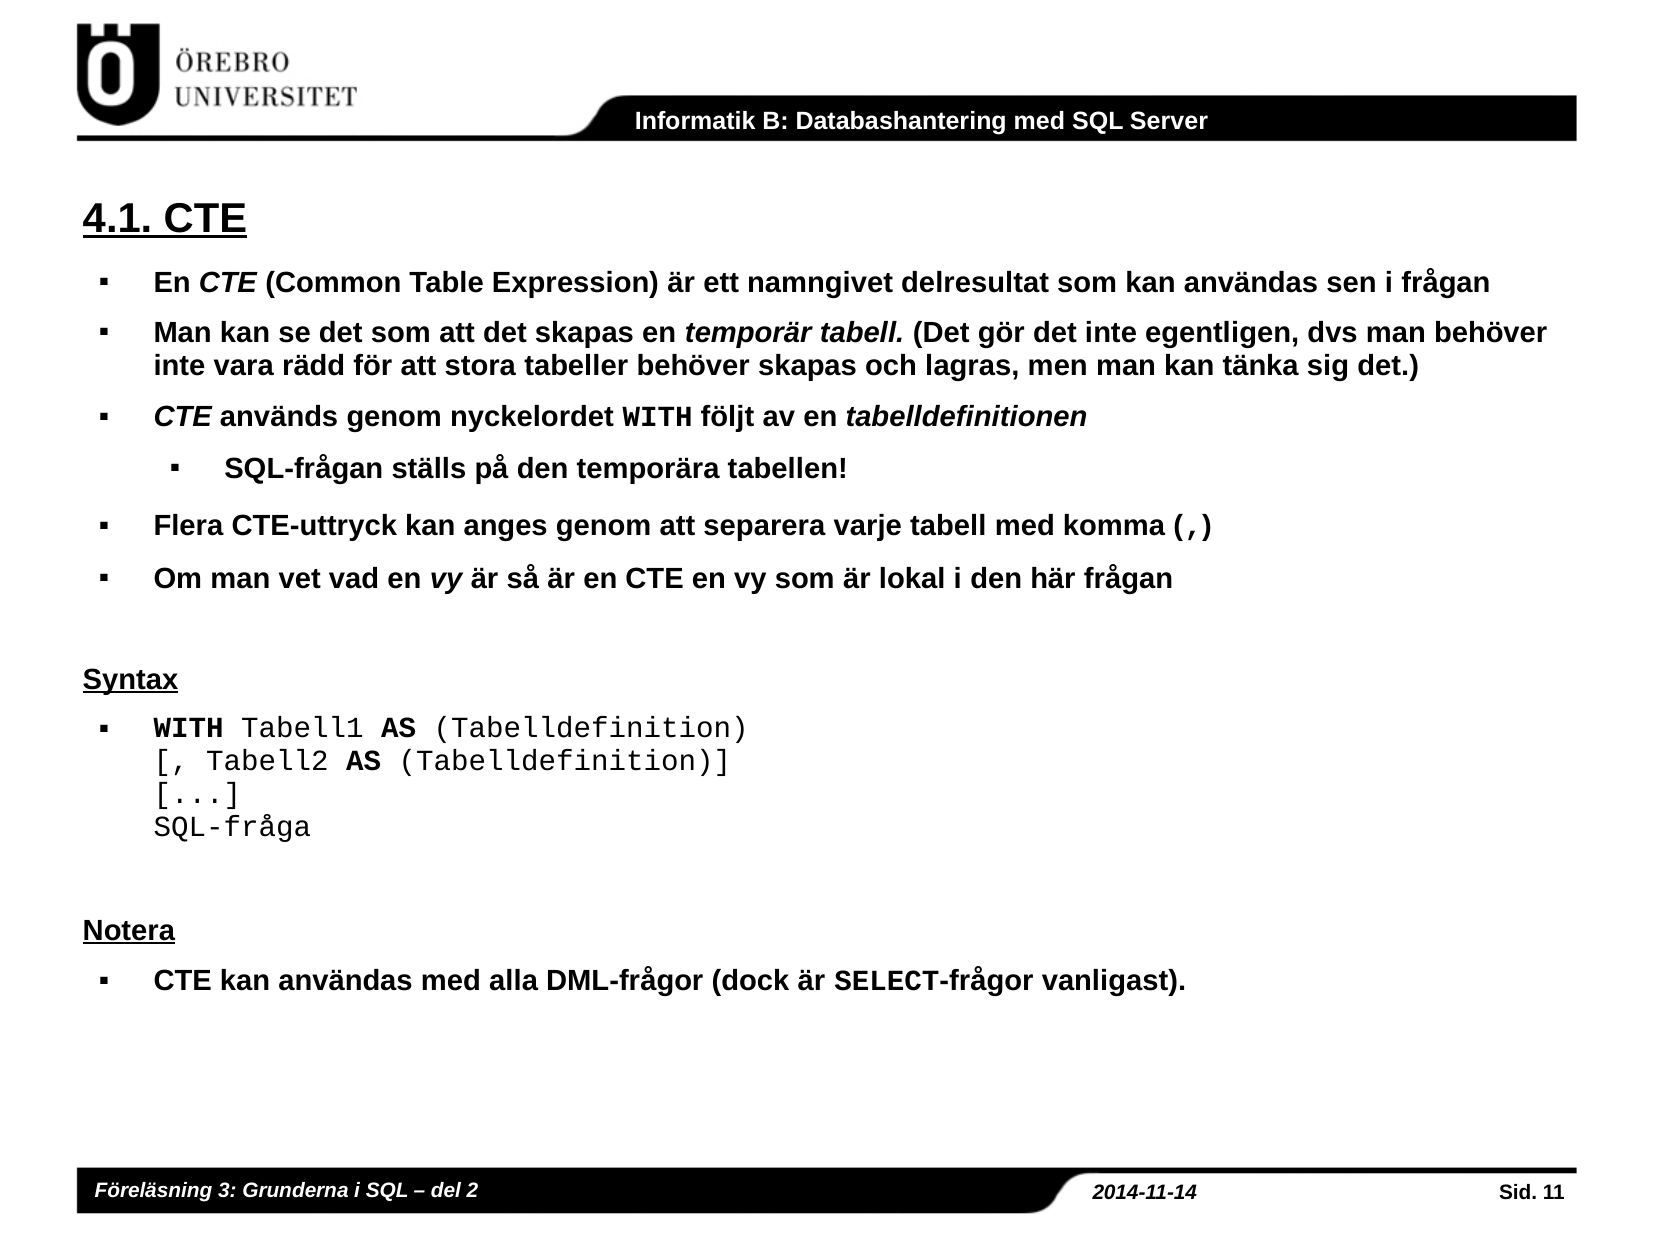

# 4.1. CTE
En CTE (Common Table Expression) är ett namngivet delresultat som kan användas sen i frågan
Man kan se det som att det skapas en temporär tabell. (Det gör det inte egentligen, dvs man behöver inte vara rädd för att stora tabeller behöver skapas och lagras, men man kan tänka sig det.)
CTE används genom nyckelordet WITH följt av en tabelldefinitionen
SQL-frågan ställs på den temporära tabellen!
Flera CTE-uttryck kan anges genom att separera varje tabell med komma (,)
Om man vet vad en vy är så är en CTE en vy som är lokal i den här frågan
Syntax
WITH Tabell1 AS (Tabelldefinition)
[, Tabell2 AS (Tabelldefinition)]
[...]
SQL-fråga
Notera
CTE kan användas med alla DML-frågor (dock är SELECT-frågor vanligast).
Föreläsning 3: Grunderna i SQL – del 2
2014-11-14
11